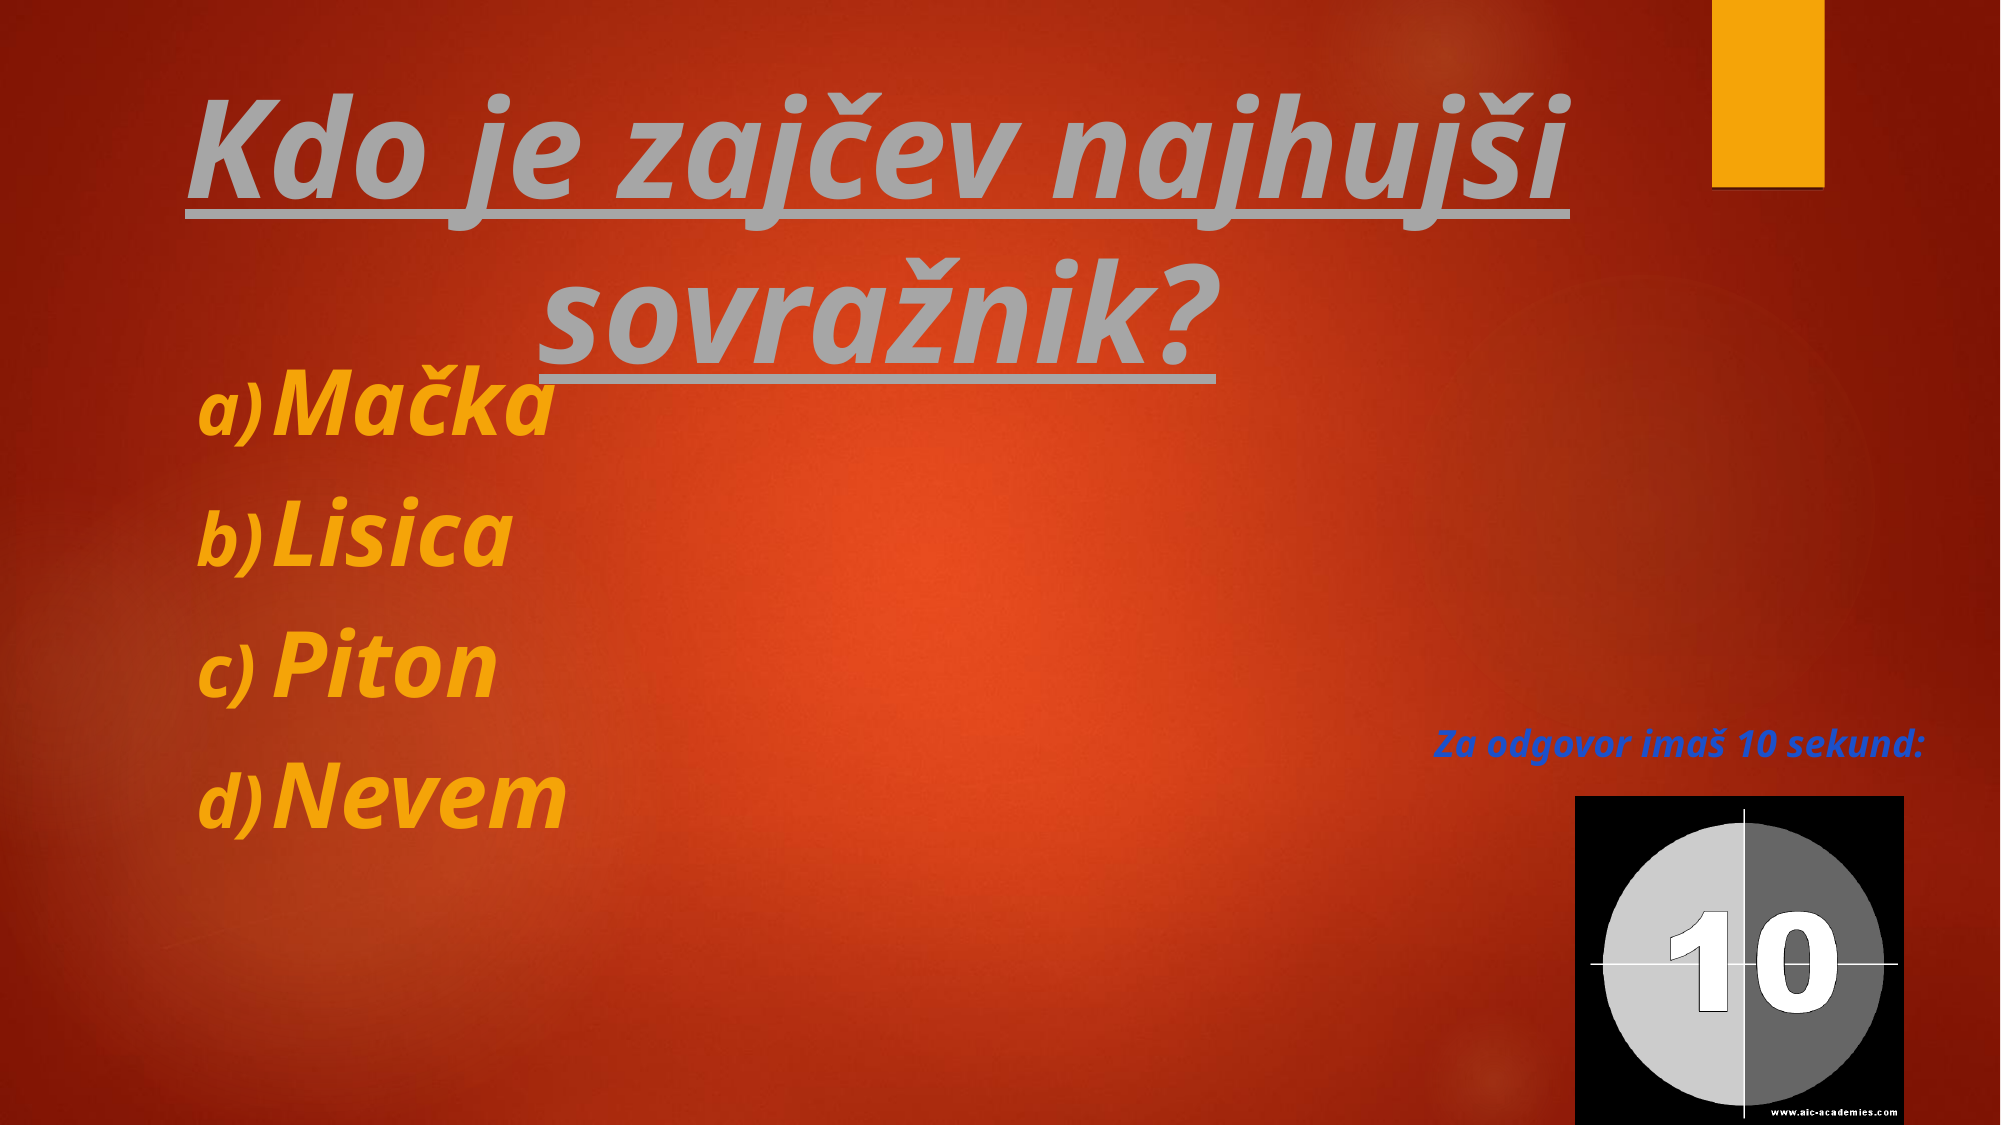

# Kdo je zajčev najhujši sovražnik?
Mačka
Lisica
Piton
Nevem
Za odgovor imaš 10 sekund: